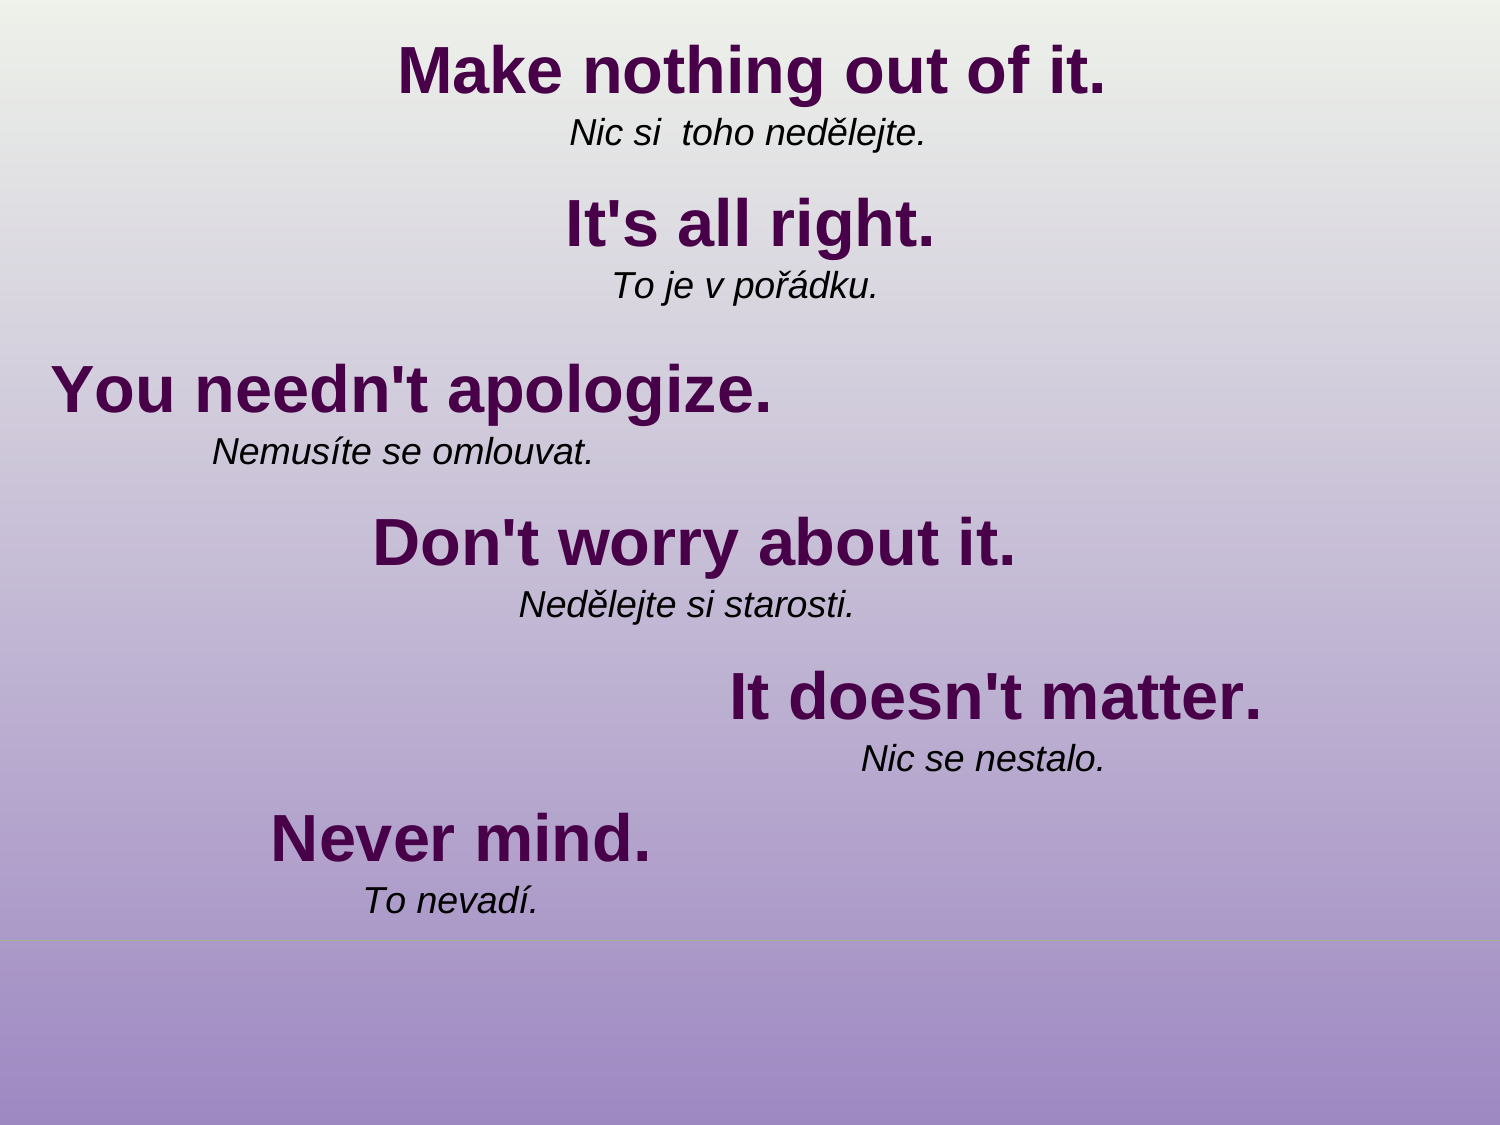

Make nothing out of it.
Nic si toho nedělejte.
It's all right.
To je v pořádku.
You needn't apologize.
Nemusíte se omlouvat.
Don't worry about it.
Nedělejte si starosti.
It doesn't matter.
Nic se nestalo.
Never mind.
To nevadí.